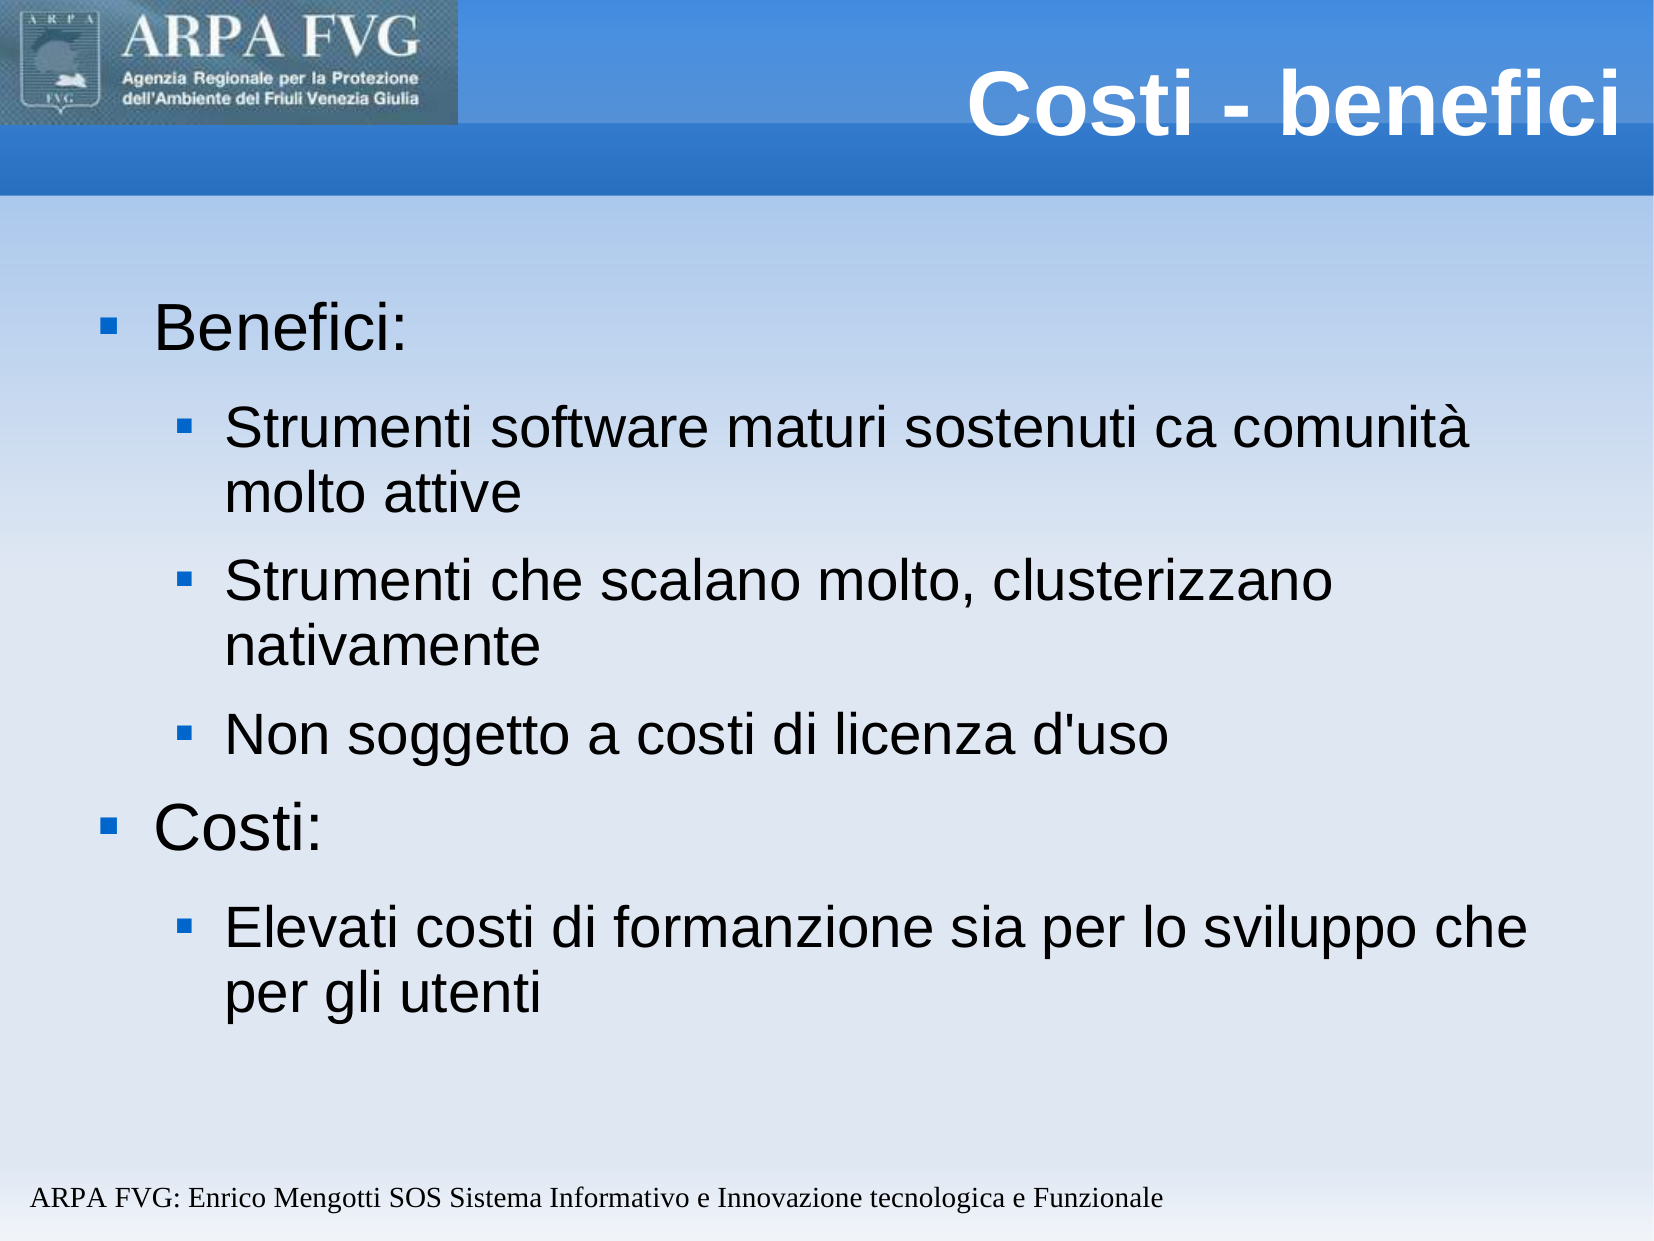

# Costi - benefici
Benefici:
Strumenti software maturi sostenuti ca comunità molto attive
Strumenti che scalano molto, clusterizzano nativamente
Non soggetto a costi di licenza d'uso
Costi:
Elevati costi di formanzione sia per lo sviluppo che per gli utenti